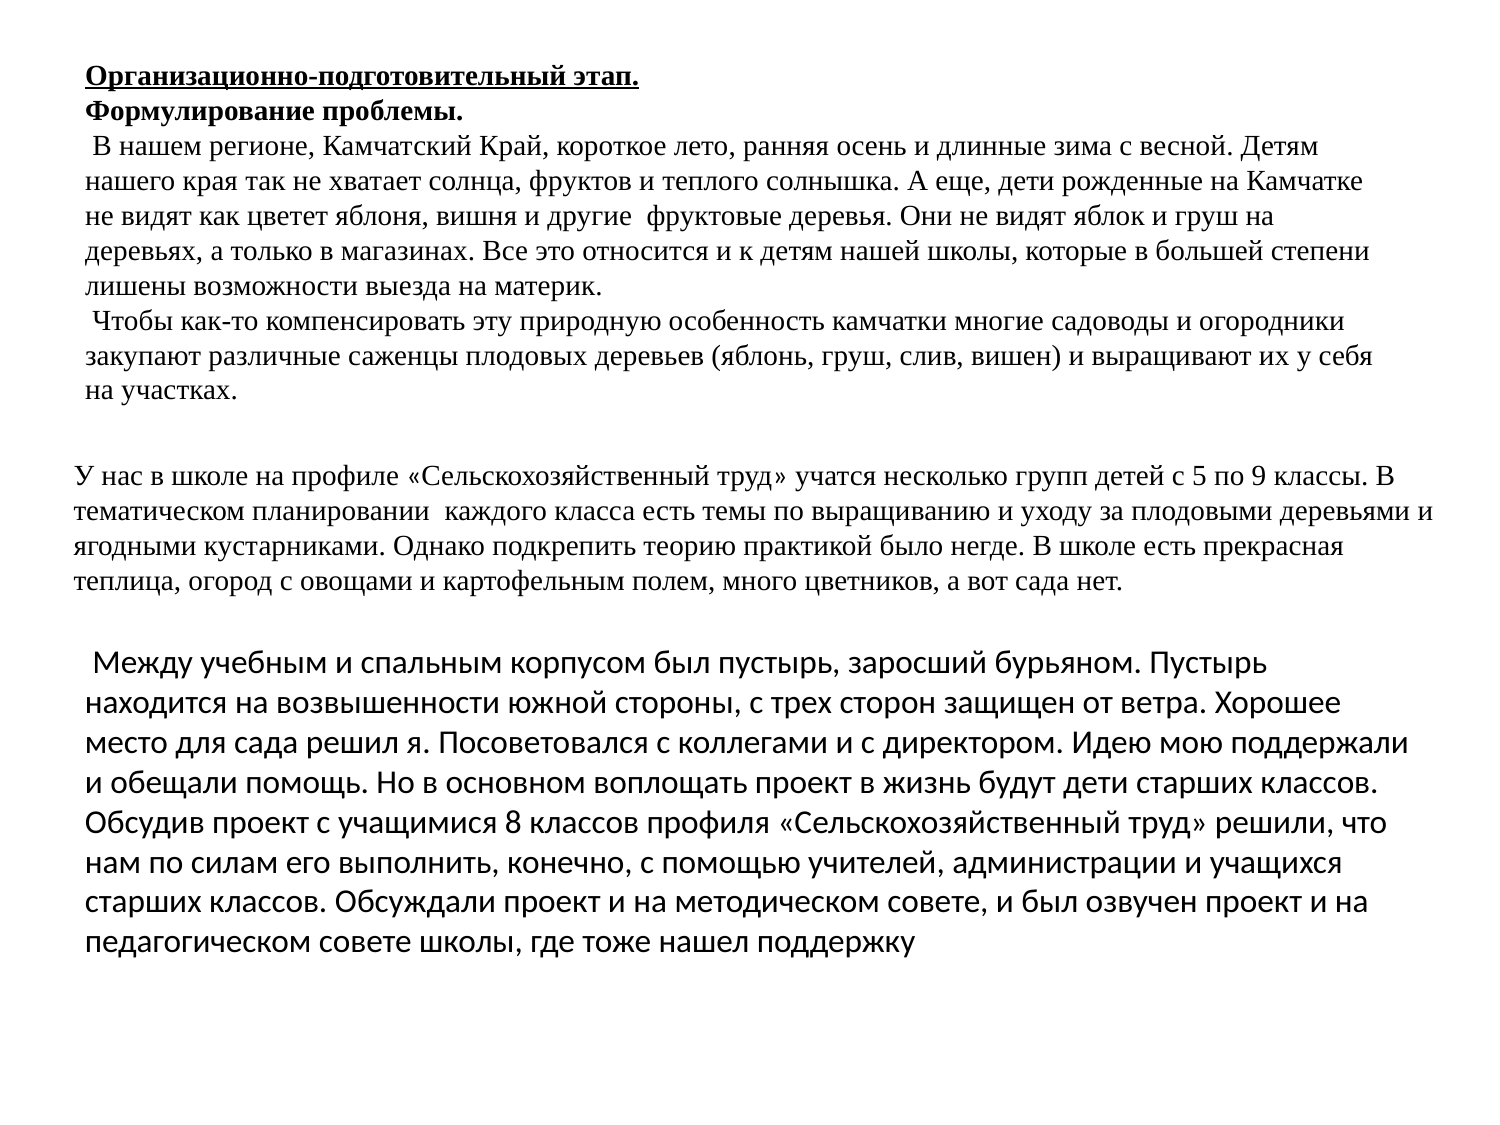

Организационно-подготовительный этап.
Формулирование проблемы.
 В нашем регионе, Камчатский Край, короткое лето, ранняя осень и длинные зима с весной. Детям нашего края так не хватает солнца, фруктов и теплого солнышка. А еще, дети рожденные на Камчатке не видят как цветет яблоня, вишня и другие фруктовые деревья. Они не видят яблок и груш на деревьях, а только в магазинах. Все это относится и к детям нашей школы, которые в большей степени лишены возможности выезда на материк.
 Чтобы как-то компенсировать эту природную особенность камчатки многие садоводы и огородники закупают различные саженцы плодовых деревьев (яблонь, груш, слив, вишен) и выращивают их у себя на участках.
У нас в школе на профиле «Сельскохозяйственный труд» учатся несколько групп детей с 5 по 9 классы. В тематическом планировании каждого класса есть темы по выращиванию и уходу за плодовыми деревьями и ягодными кустарниками. Однако подкрепить теорию практикой было негде. В школе есть прекрасная теплица, огород с овощами и картофельным полем, много цветников, а вот сада нет.
 Между учебным и спальным корпусом был пустырь, заросший бурьяном. Пустырь находится на возвышенности южной стороны, с трех сторон защищен от ветра. Хорошее место для сада решил я. Посоветовался с коллегами и с директором. Идею мою поддержали и обещали помощь. Но в основном воплощать проект в жизнь будут дети старших классов. Обсудив проект с учащимися 8 классов профиля «Сельскохозяйственный труд» решили, что нам по силам его выполнить, конечно, с помощью учителей, администрации и учащихся старших классов. Обсуждали проект и на методическом совете, и был озвучен проект и на педагогическом совете школы, где тоже нашел поддержку